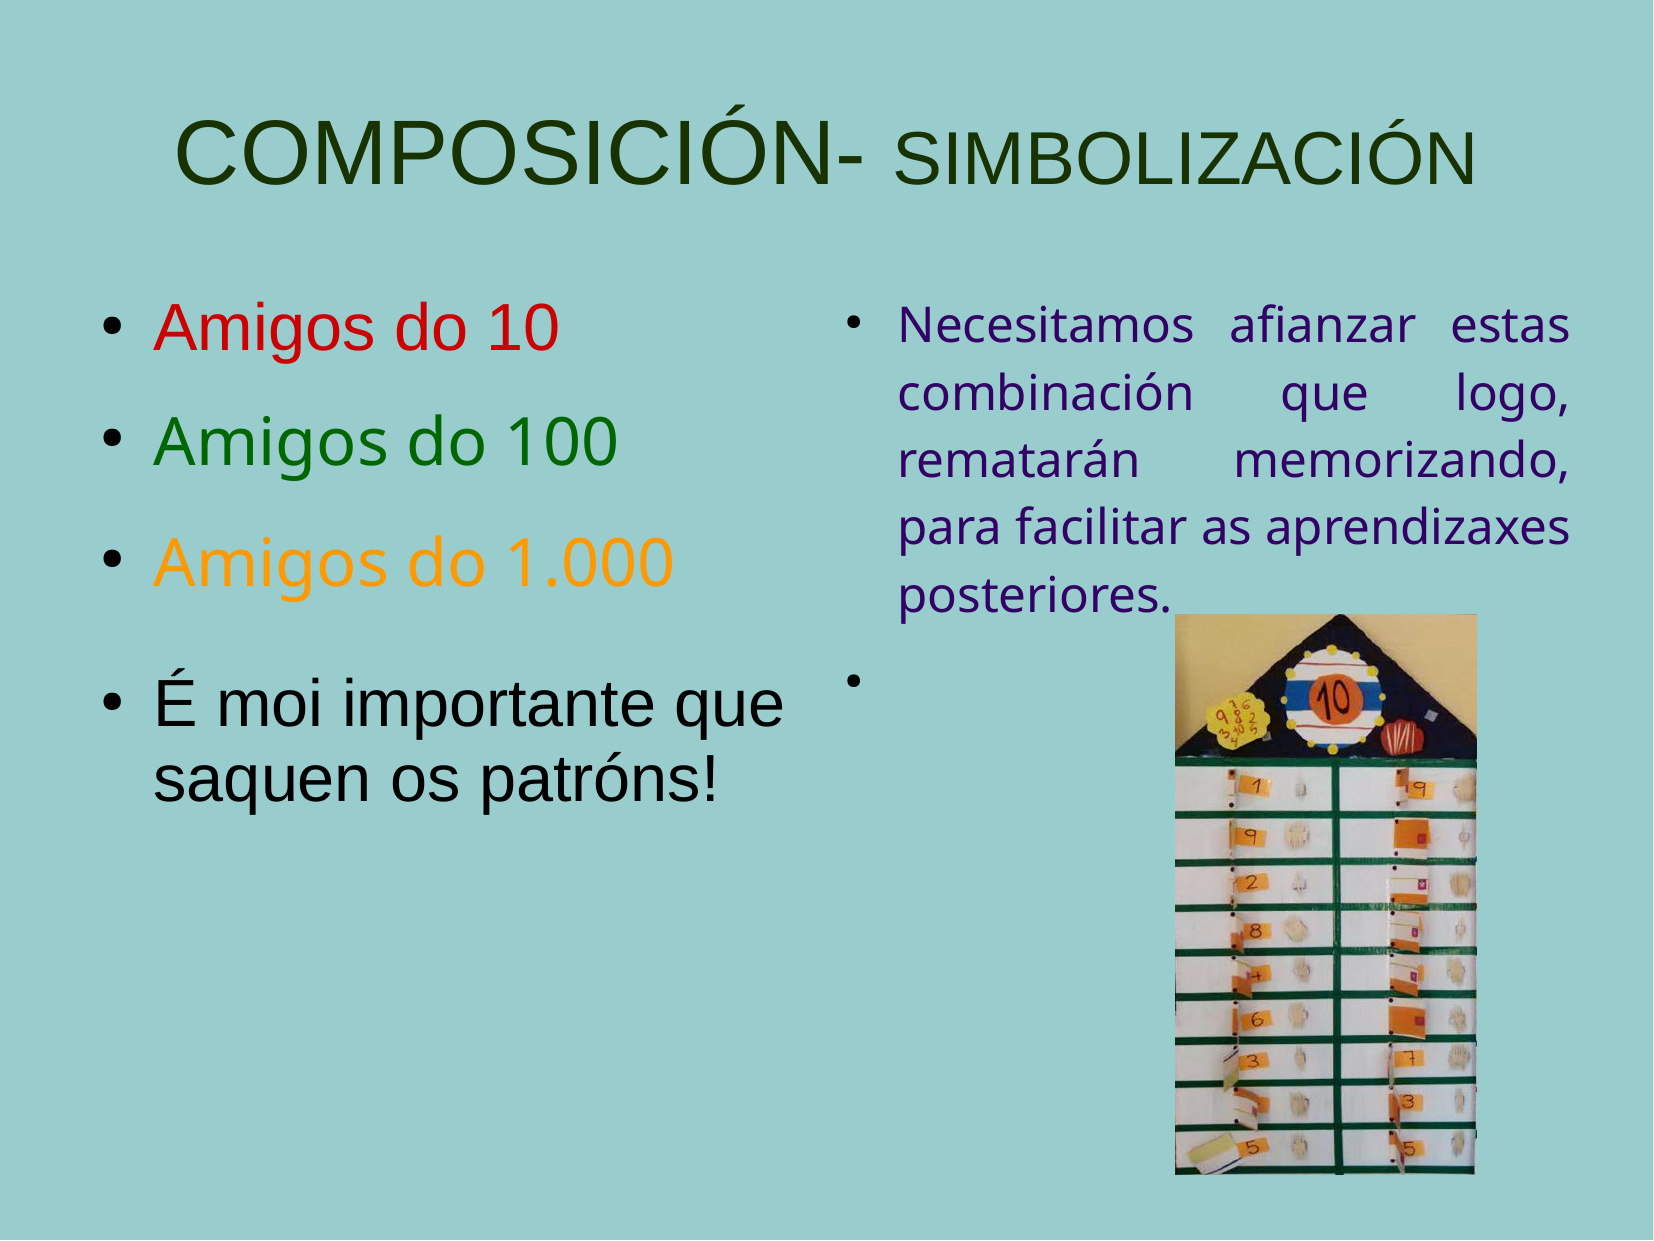

# COMPOSICIÓN- SIMBOLIZACIÓN
Amigos do 10
Amigos do 100
Amigos do 1.000
Necesitamos afianzar estas combinación que logo, rematarán memorizando, para facilitar as aprendizaxes posteriores.
É moi importante que saquen os patróns!